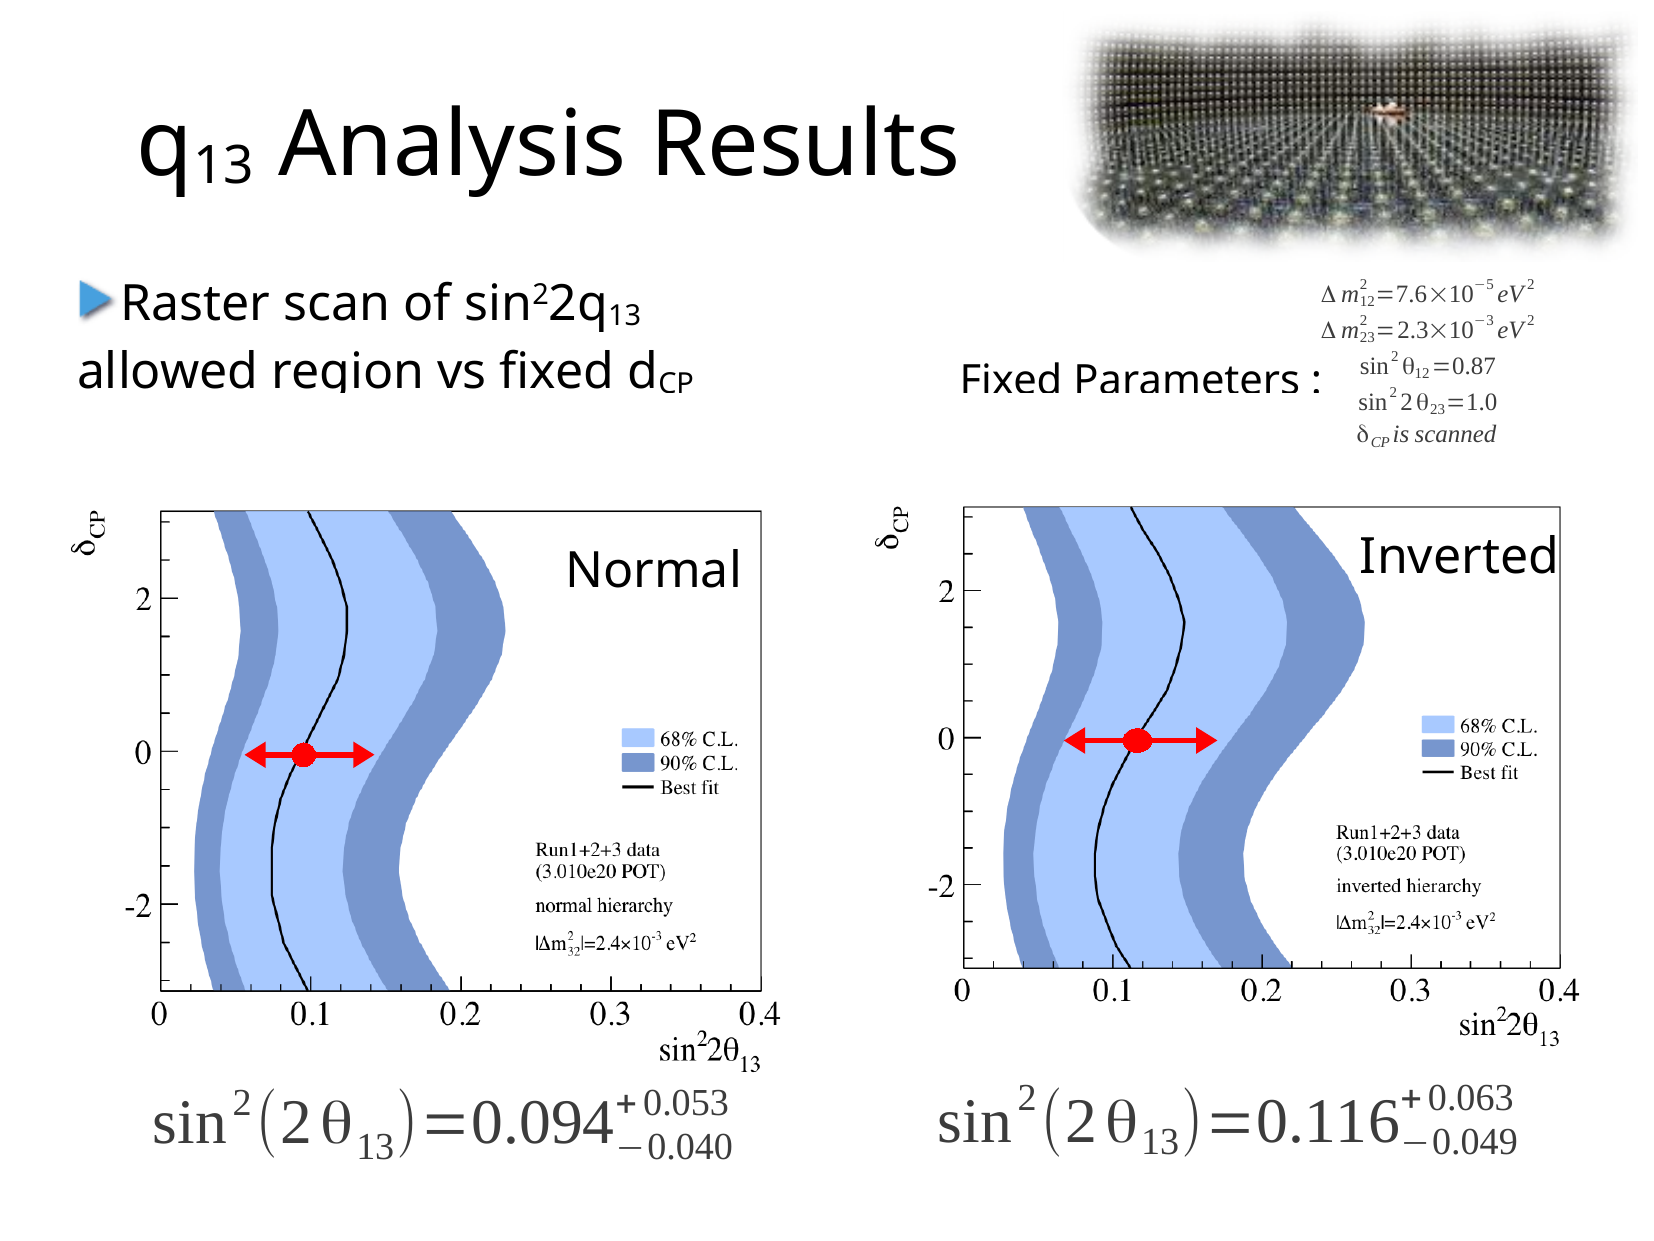

# q13 Analysis Results
Raster scan of sin22q13
allowed region vs fixed dCP
Fixed Parameters :
Normal
Inverted